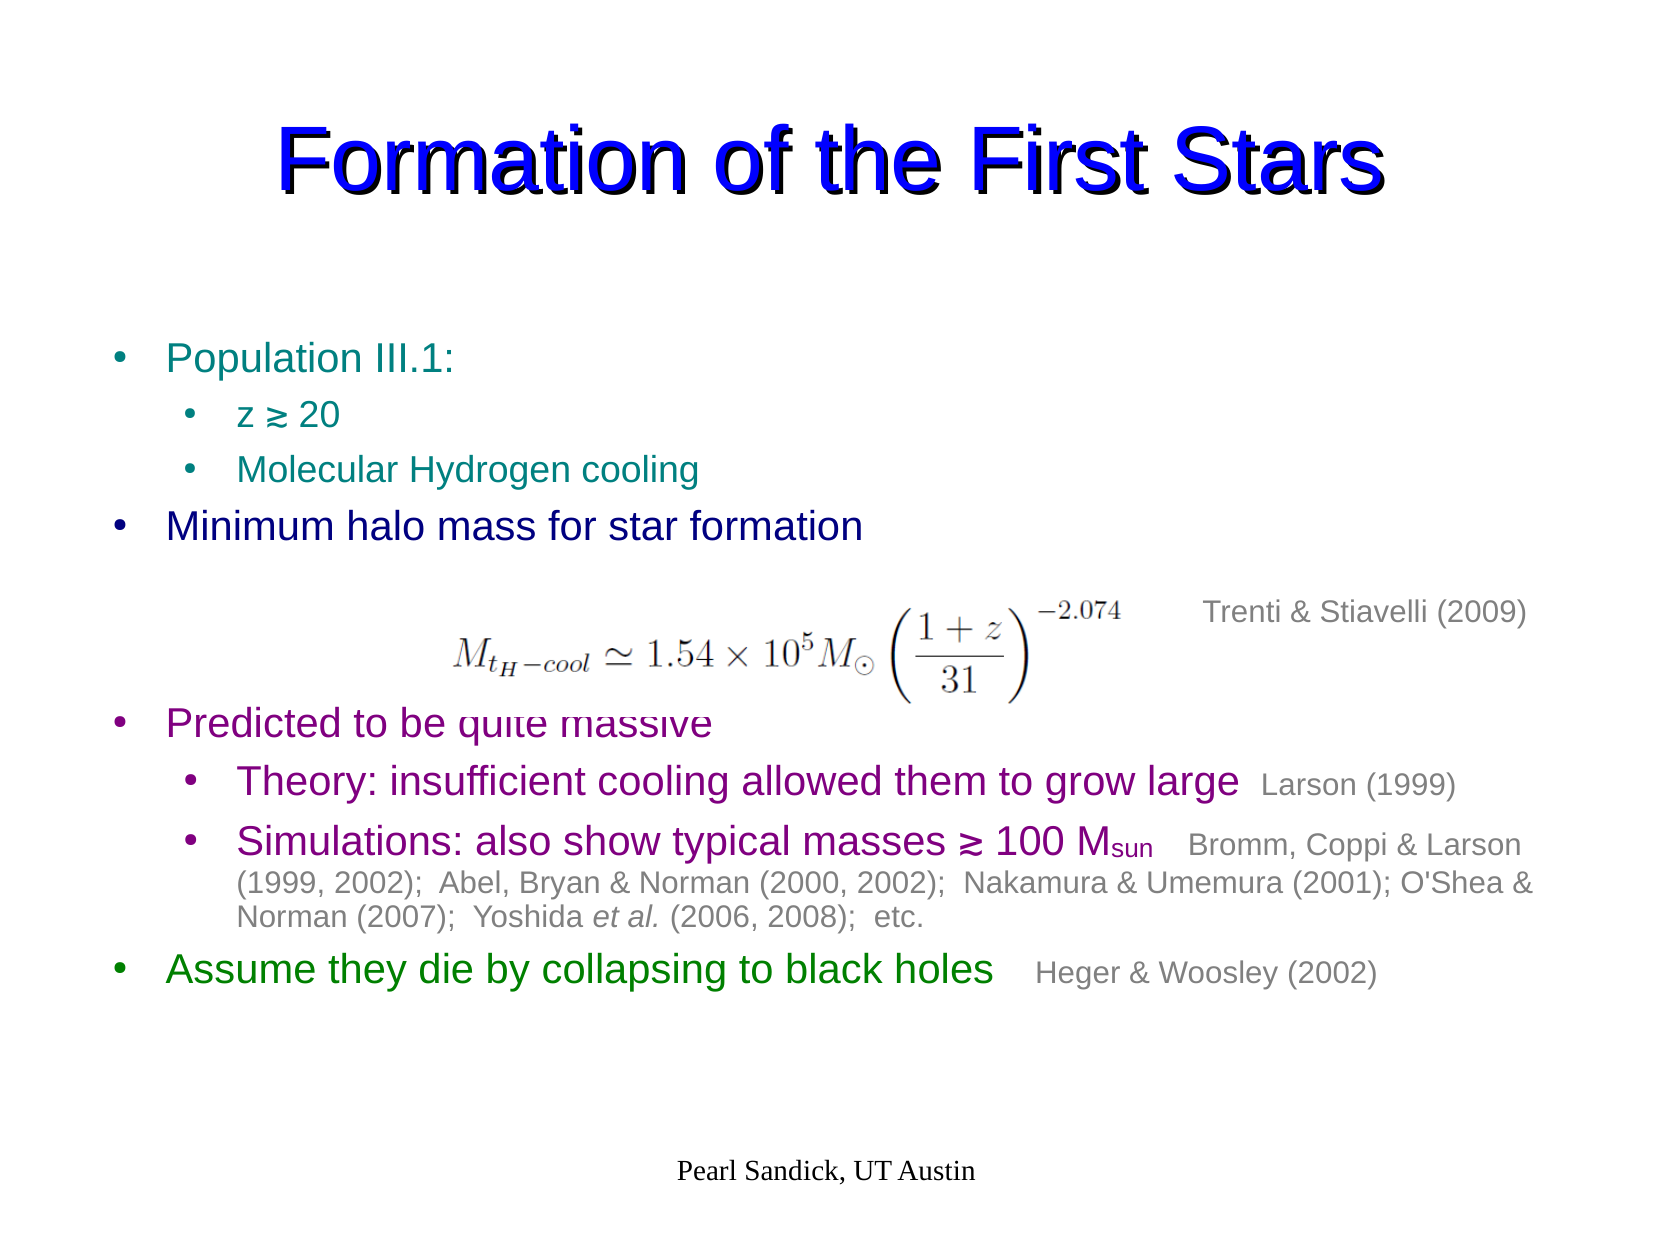

# Formation of the First Stars
Population III.1:
z ≳ 20
Molecular Hydrogen cooling
Minimum halo mass for star formation
 Trenti & Stiavelli (2009)
Predicted to be quite massive
Theory: insufficient cooling allowed them to grow large Larson (1999)
Simulations: also show typical masses ≳ 100 Msun Bromm, Coppi & Larson (1999, 2002); Abel, Bryan & Norman (2000, 2002); Nakamura & Umemura (2001); O'Shea & Norman (2007); Yoshida et al. (2006, 2008); etc.
Assume they die by collapsing to black holes Heger & Woosley (2002)
Pearl Sandick, UT Austin